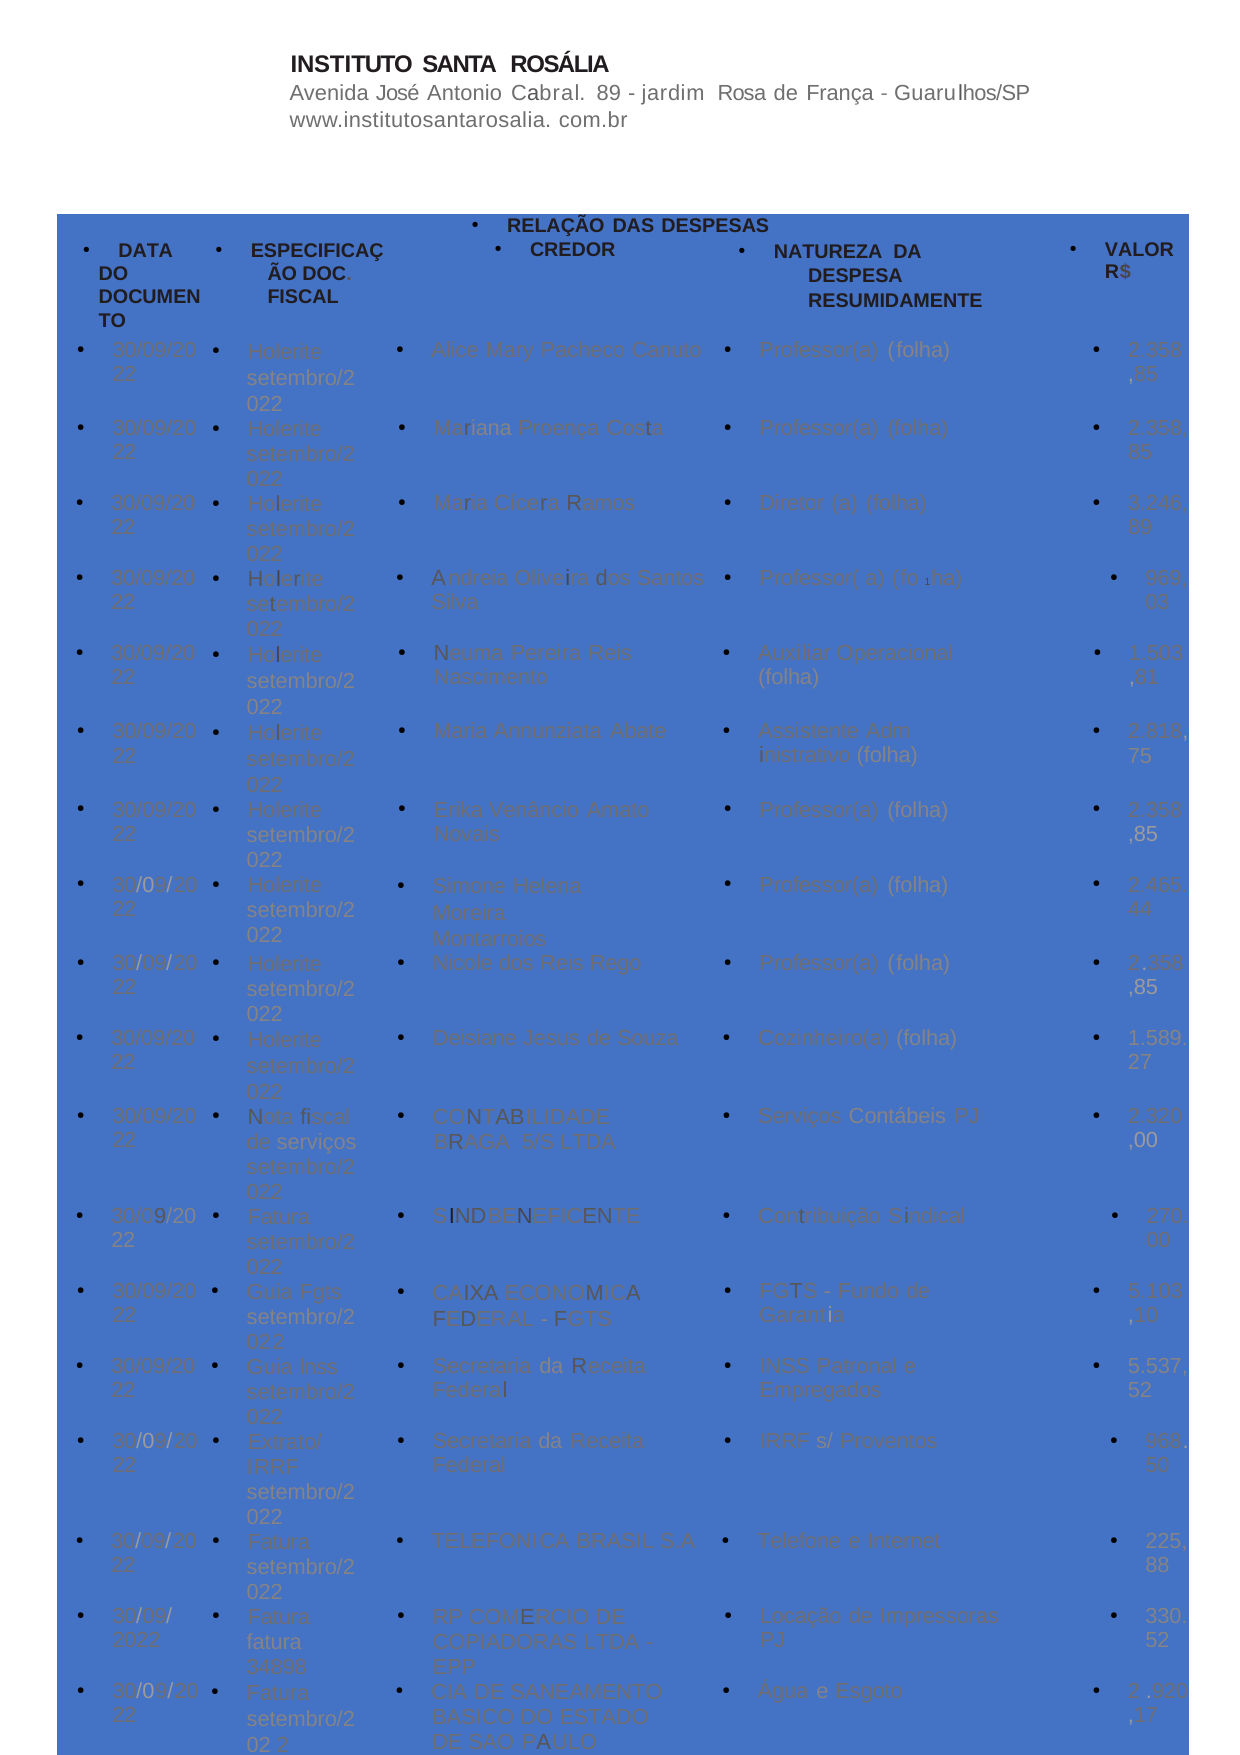

INSTITUTO SANTA ROSÁLIA
Avenida José Antonio Cabral. 89 - jardim Rosa de França - Guarulhos/SP www.institutosantarosalia. com.br
| RELAÇÃO DAS DESPESAS | | | | |
| --- | --- | --- | --- | --- |
| DATA DO DOCUMENTO | ESPECIFICAÇÃO DOC. FISCAL | CREDOR | NATUREZA DA DESPESA RESUMIDAMENTE | VALOR R$ |
| 30/09/2022 | Holerite setembro/2022 | Alice Mary Pacheco Canuto | Professor(a) (folha) | 2.358,85 |
| 30/09/2022 | Holerite setembro/2022 | Mariana Proença Costa | Professor(a) (folha) | 2.358,85 |
| 30/09/2022 | Holerite setembro/2022 | Maria Cícera Ramos | Diretor (a) (folha) | 3.246,89 |
| 30/09/2022 | Holerite setembro/2022 | Andreia Oliveira dos Santos Silva | Professor( a) (fo 1ha) | 969,03 |
| 30/09/2022 | Holerite setembro/2022 | Neuma Pereira Reis Nascimento | Auxiliar Operacional (folha) | 1.503,81 |
| 30/09/2022 | Holerite setembro/2022 | Maria Annunziata Abate | Assistente Adm inistrativo (folha) | 2.818,75 |
| 30/09/2022 | Holerite setembro/2022 | Erika Venâncio Amato Novais | Professor(a) (folha) | 2.358,85 |
| 30/09/2022 | Holerite setembro/2022 | Simone Helena Moreira Montarroios | Professor(a) (folha) | 2.465.44 |
| 30/09/2022 | Holerite setembro/2022 | Nicole dos Reis Rego | Professor(a) (folha) | 2.358,85 |
| 30/09/2022 | Holerite setembro/2022 | Deisiane Jesus de Souza | Cozinheiro(a) (folha) | 1.589.27 |
| 30/09/2022 | Nota fiscal de serviços setembro/2022 | CONTABILIDADE BRAGA 5/S LTDA | Serviços Contábeis PJ | 2.320,00 |
| 30/09/2022 | Fatura setembro/2022 | SINDBENEFICENTE | Contribuição Sindical | 270.00 |
| 30/09/2022 | Guia Fgts setembro/2 022 | CAIXA ECONOMICA FEDERAL - FGTS | FGTS - Fundo de Garantia | 5.103,10 |
| 30/09/2022 | Guia lnss setembro/2022 | Secretaria da Receita Federal | INSS Patronal e Empregados | 5.537,52 |
| 30/09/2022 | Extrato/IRRF setembro/2022 | Secretaria da Receita Federal | IRRF s/ Proventos | 968.50 |
| 30/09/2022 | Fatura setembro/2022 | TELEFONICA BRASIL S.A | Telefone e Internet | 225,88 |
| 30/09/ 2022 | Fatura fatura 34898 | RP COMERCIO DE COPIADORAS LTDA -EPP | Locação de Impressoras PJ | 330.52 |
| 30/09/2022 | Fatura setembro/202 2 | CIA DE SANEAMENTO BASICO DO ESTADO DE SAO PAULO SABESP | Água e Esgoto | 2 .920 ,17 |
| 30/09/2022 | Gula lnss setembro/2022 | Secreta ria da Receita Federal | INSS Patronal e Empregados | 187.00 |
| 03/10/2022 | Boleto 1000438068 | GUARUPASS - ASSOCIACAO DAS CONCESSIONARIA S DE TRANSPORTE URBANO DE PASSAG EIROS DE GUARULHOS E REGIAO | Vale Transporte Beneficiários PJ | 861,08 |